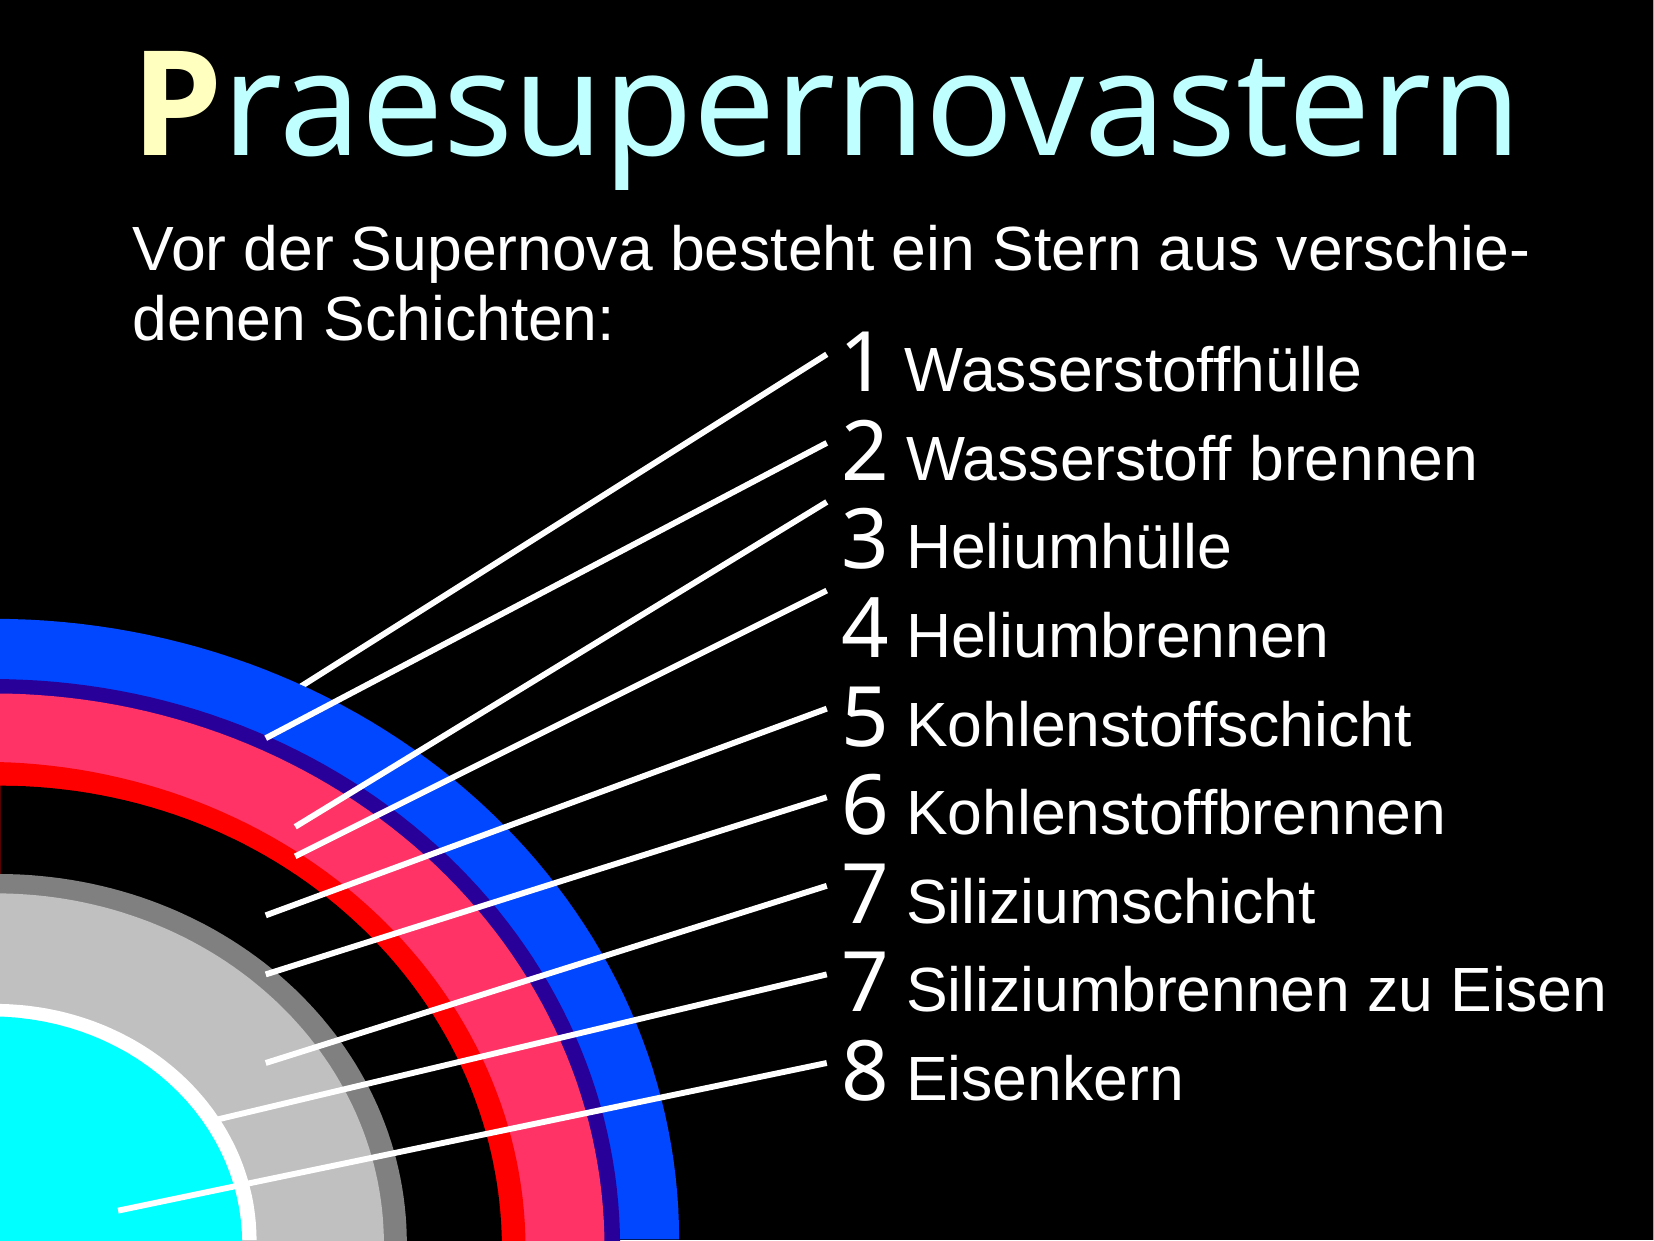

# Praesupernovastern
Vor der Supernova besteht ein Stern aus verschie-denen Schichten:
1 Wasserstoffhülle
2 Wasserstoff brennen
3 Heliumhülle
4 Heliumbrennen
5 Kohlenstoffschicht
6 Kohlenstoffbrennen
7 Siliziumschicht
7 Siliziumbrennen zu Eisen
8 Eisenkern